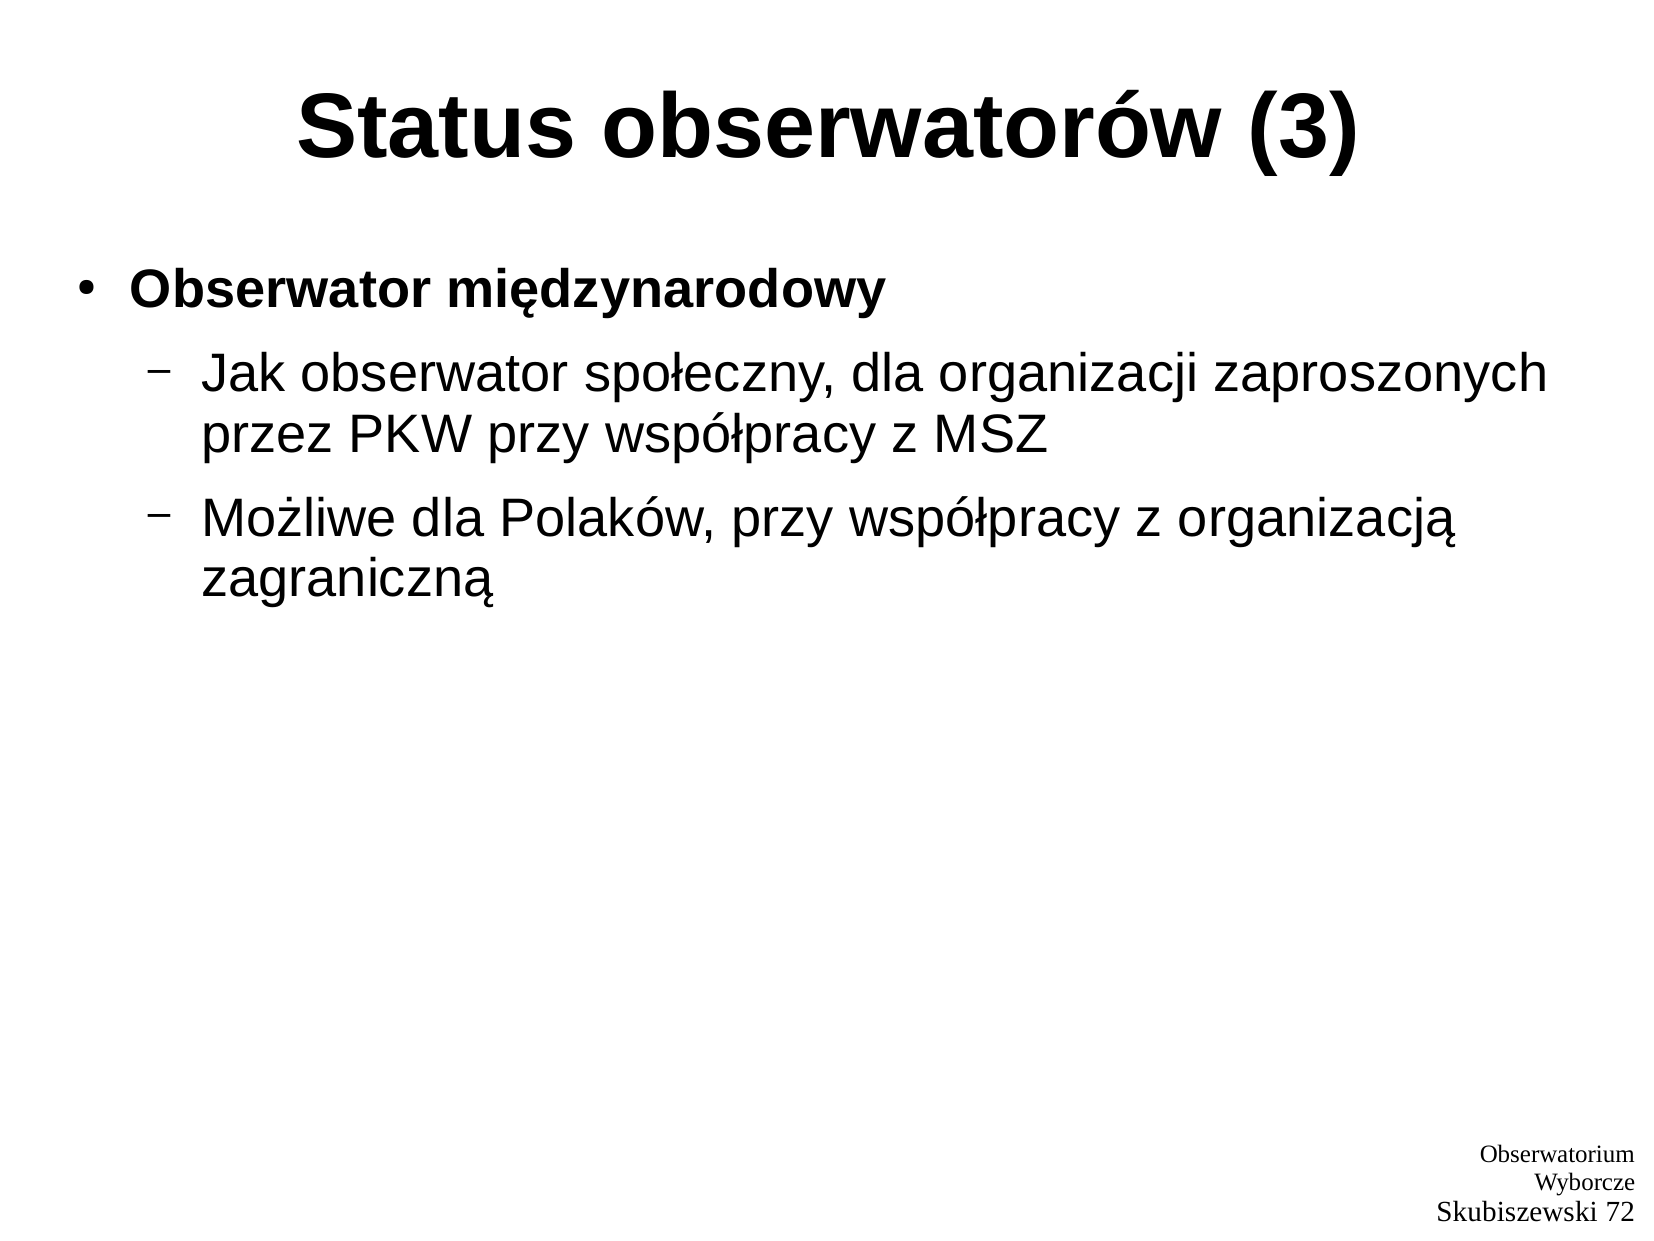

# Status obserwatorów (3)
Obserwator międzynarodowy
Jak obserwator społeczny, dla organizacji zaproszonych przez PKW przy współpracy z MSZ
Możliwe dla Polaków, przy współpracy z organizacją zagraniczną
72